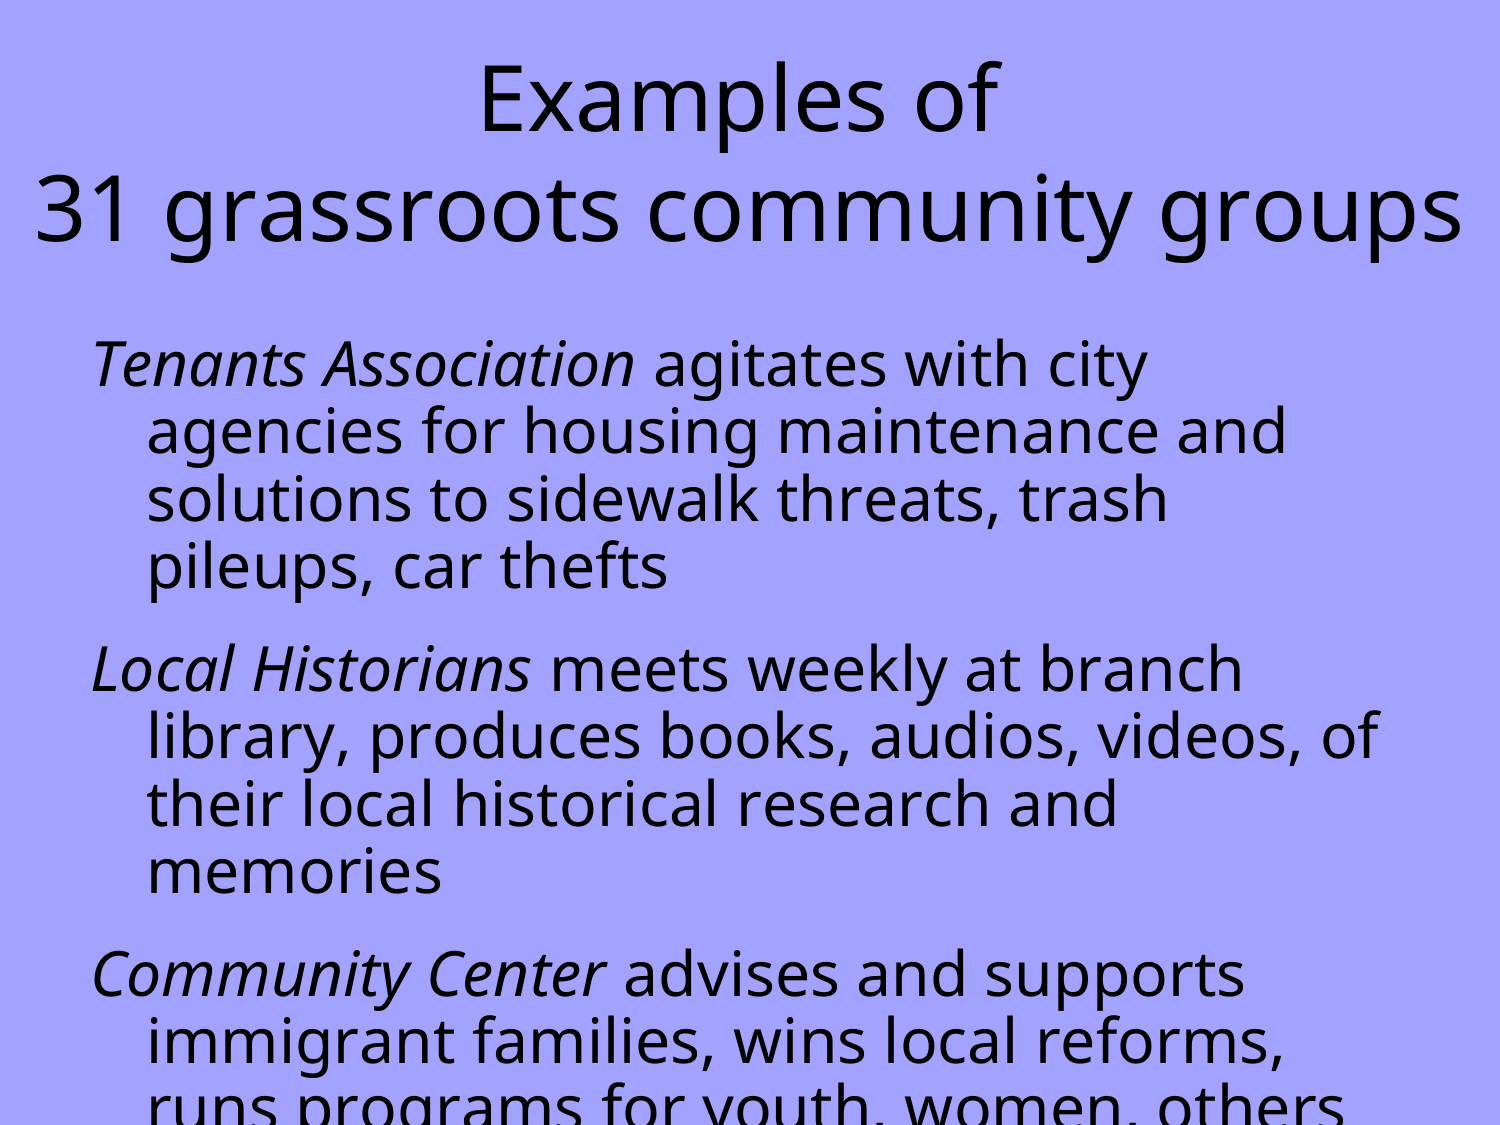

# Examples of 31 grassroots community groups
Tenants Association agitates with city agencies for housing maintenance and solutions to sidewalk threats, trash pileups, car thefts
Local Historians meets weekly at branch library, produces books, audios, videos, of their local historical research and memories
Community Center advises and supports immigrant families, wins local reforms, runs programs for youth, women, others